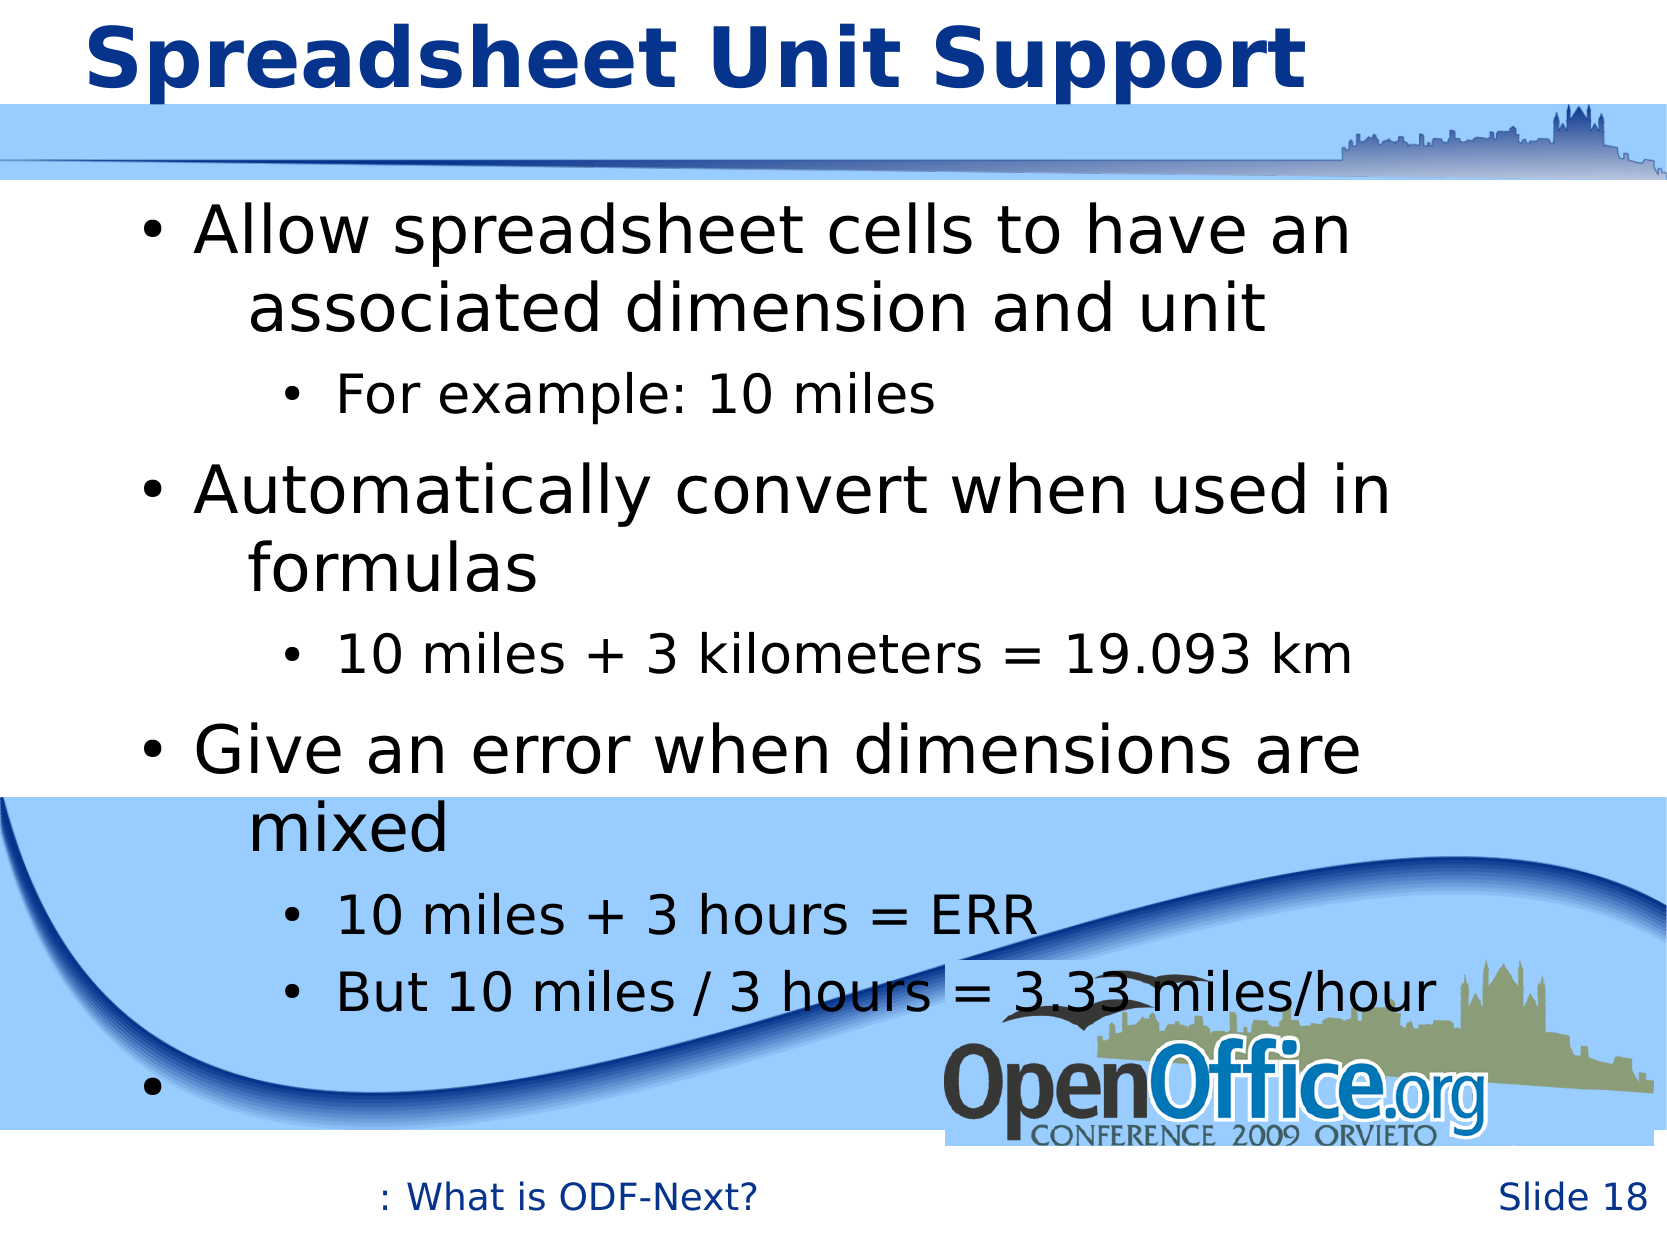

# Spreadsheet Unit Support
Allow spreadsheet cells to have an associated dimension and unit
For example: 10 miles
Automatically convert when used in formulas
10 miles + 3 kilometers = 19.093 km
Give an error when dimensions are mixed
10 miles + 3 hours = ERR
But 10 miles / 3 hours = 3.33 miles/hour
What is ODF-Next?
18